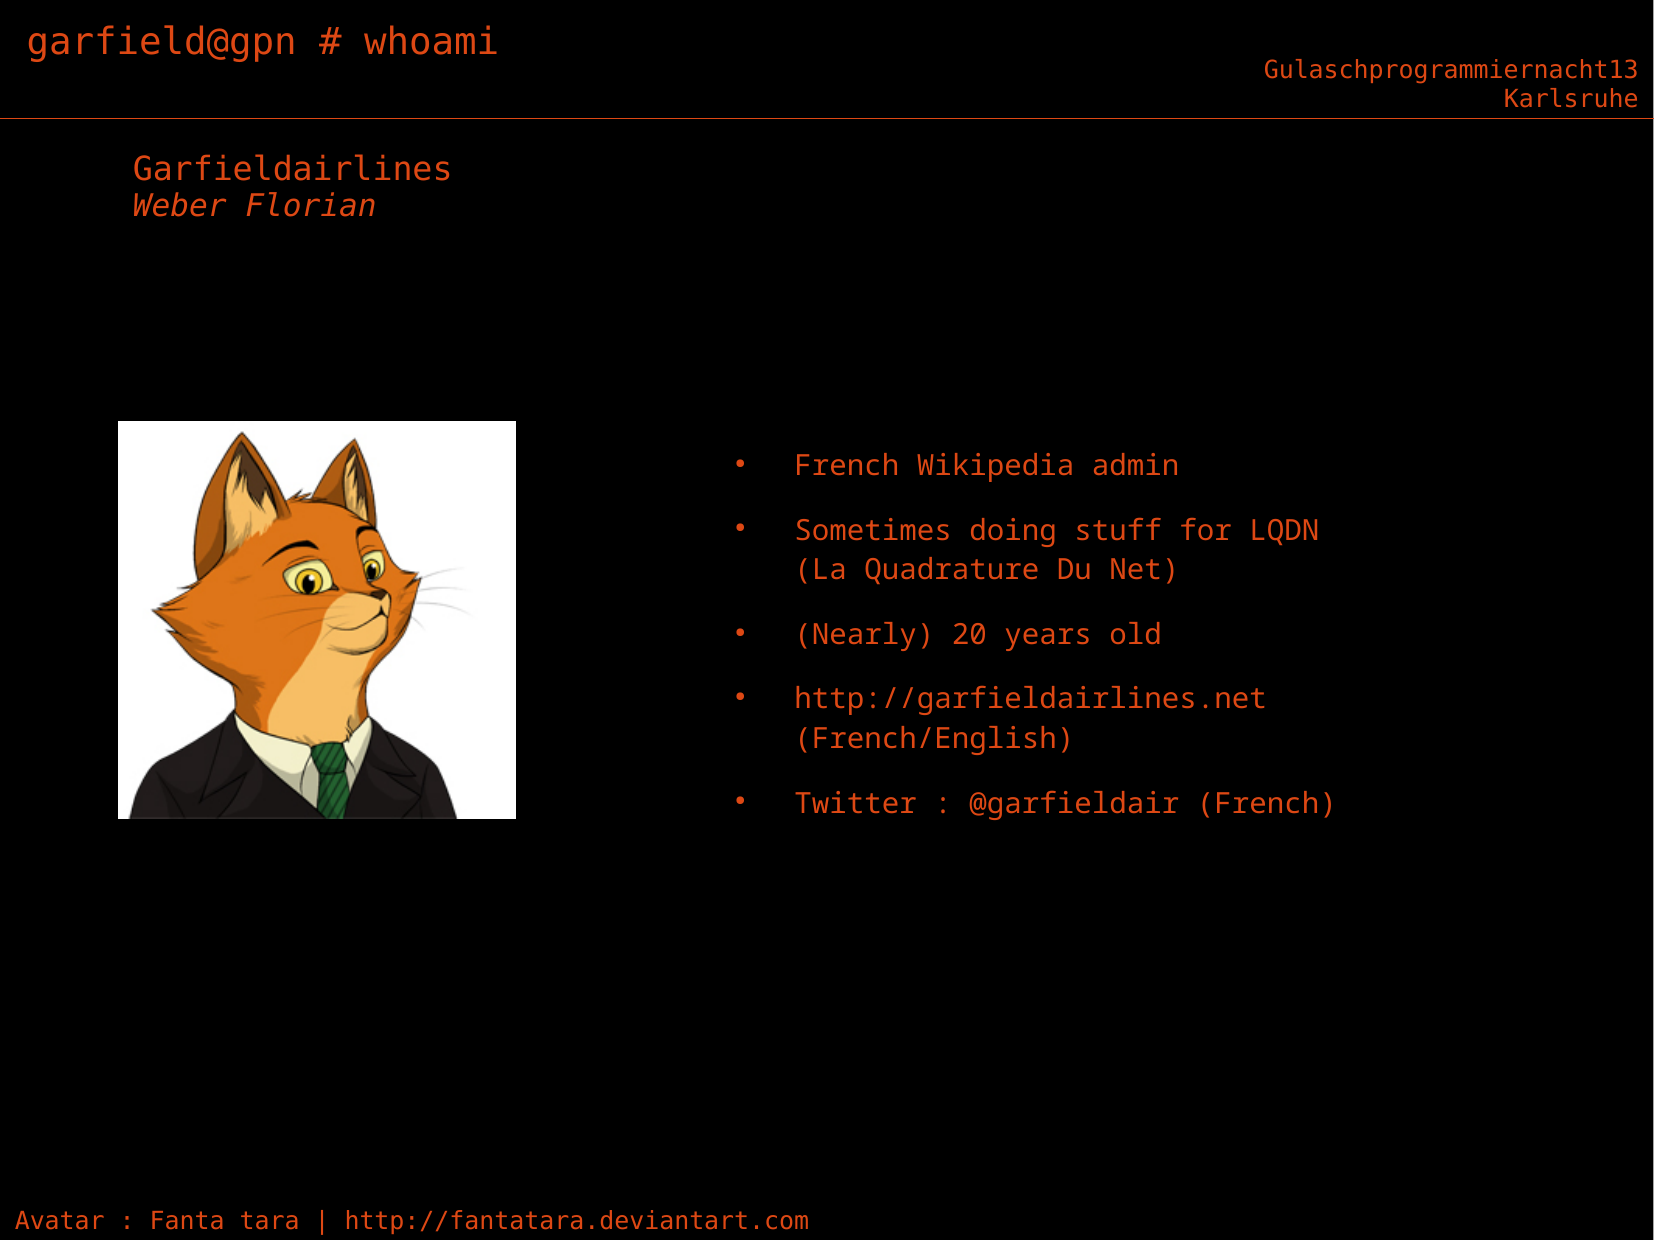

garfield@gpn # whoami
Gulaschprogrammiernacht13
Karlsruhe
Garfieldairlines
Weber Florian
French Wikipedia admin
Sometimes doing stuff for LQDN
(La Quadrature Du Net)
(Nearly) 20 years old
http://garfieldairlines.net (French/English)
Twitter : @garfieldair (French)
Avatar : Fanta tara | http://fantatara.deviantart.com